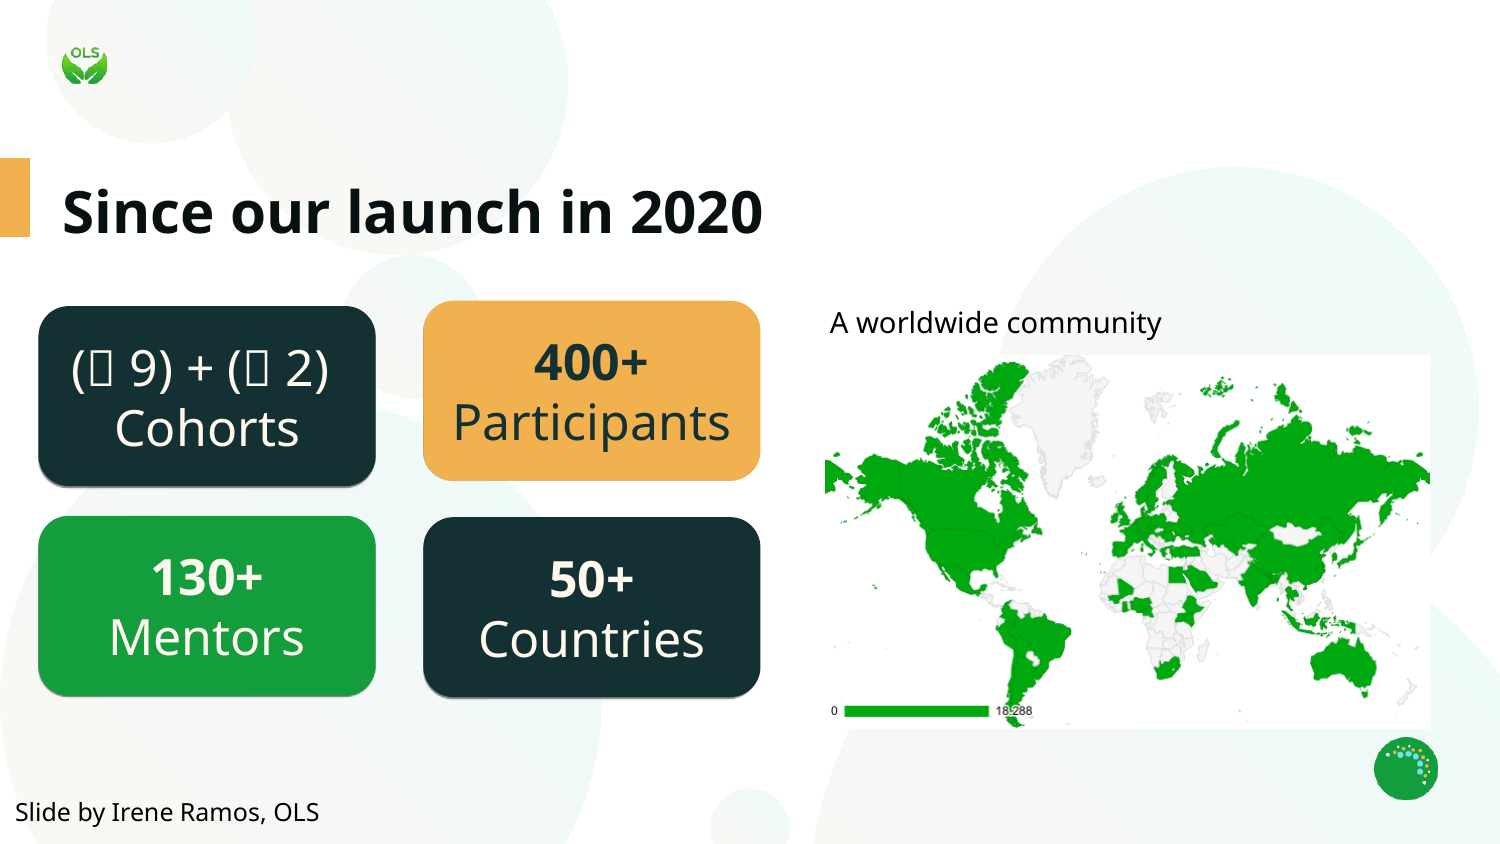

Since our launch in 2020
A worldwide community
400+
Participants
(🌱 9) + (🚀 2)
Cohorts
130+
Mentors
50+
Countries
Slide by Irene Ramos, OLS